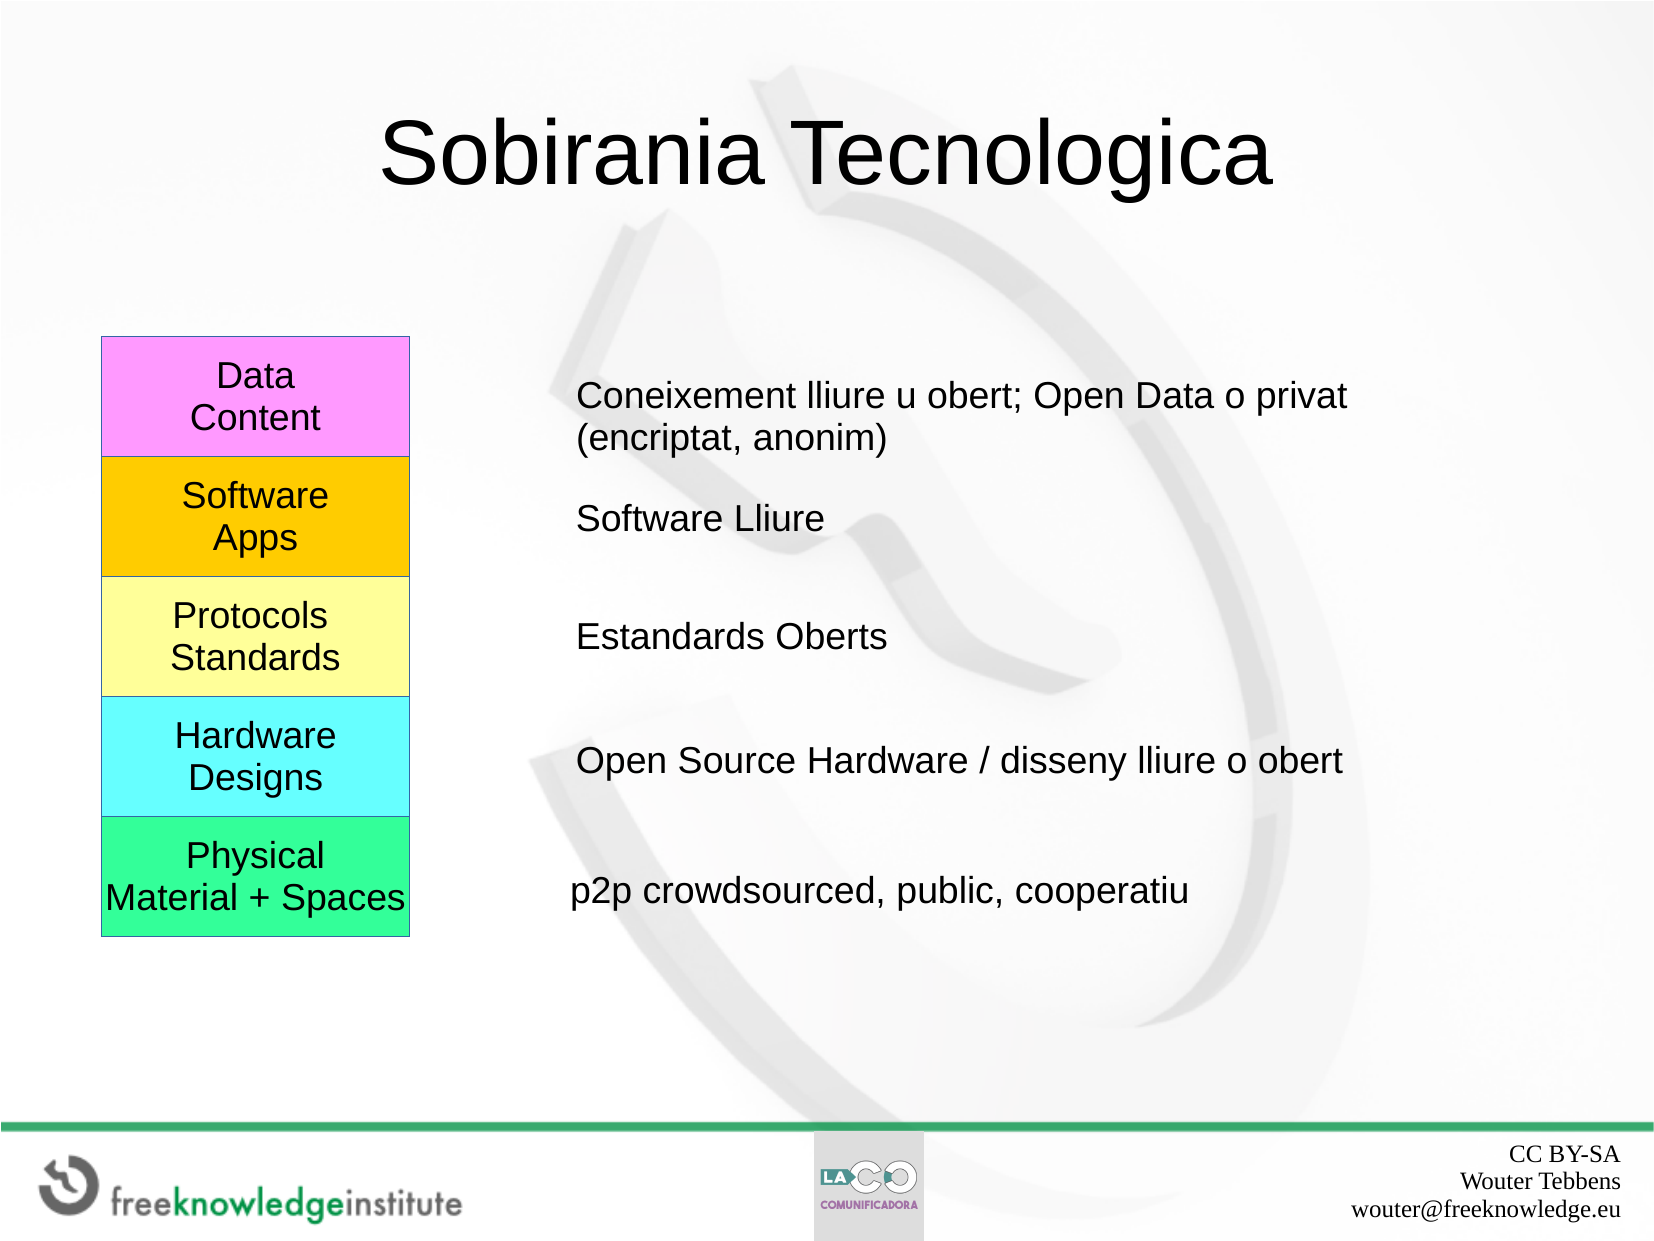

# Sobirania Tecnologica
Data
Content
Coneixement lliure u obert; Open Data o privat (encriptat, anonim)
Software
Apps
Software Lliure
Protocols
Standards
Estandards Oberts
Hardware
Designs
Open Source Hardware / disseny lliure o obert
Physical
Material + Spaces
p2p crowdsourced, public, cooperatiu